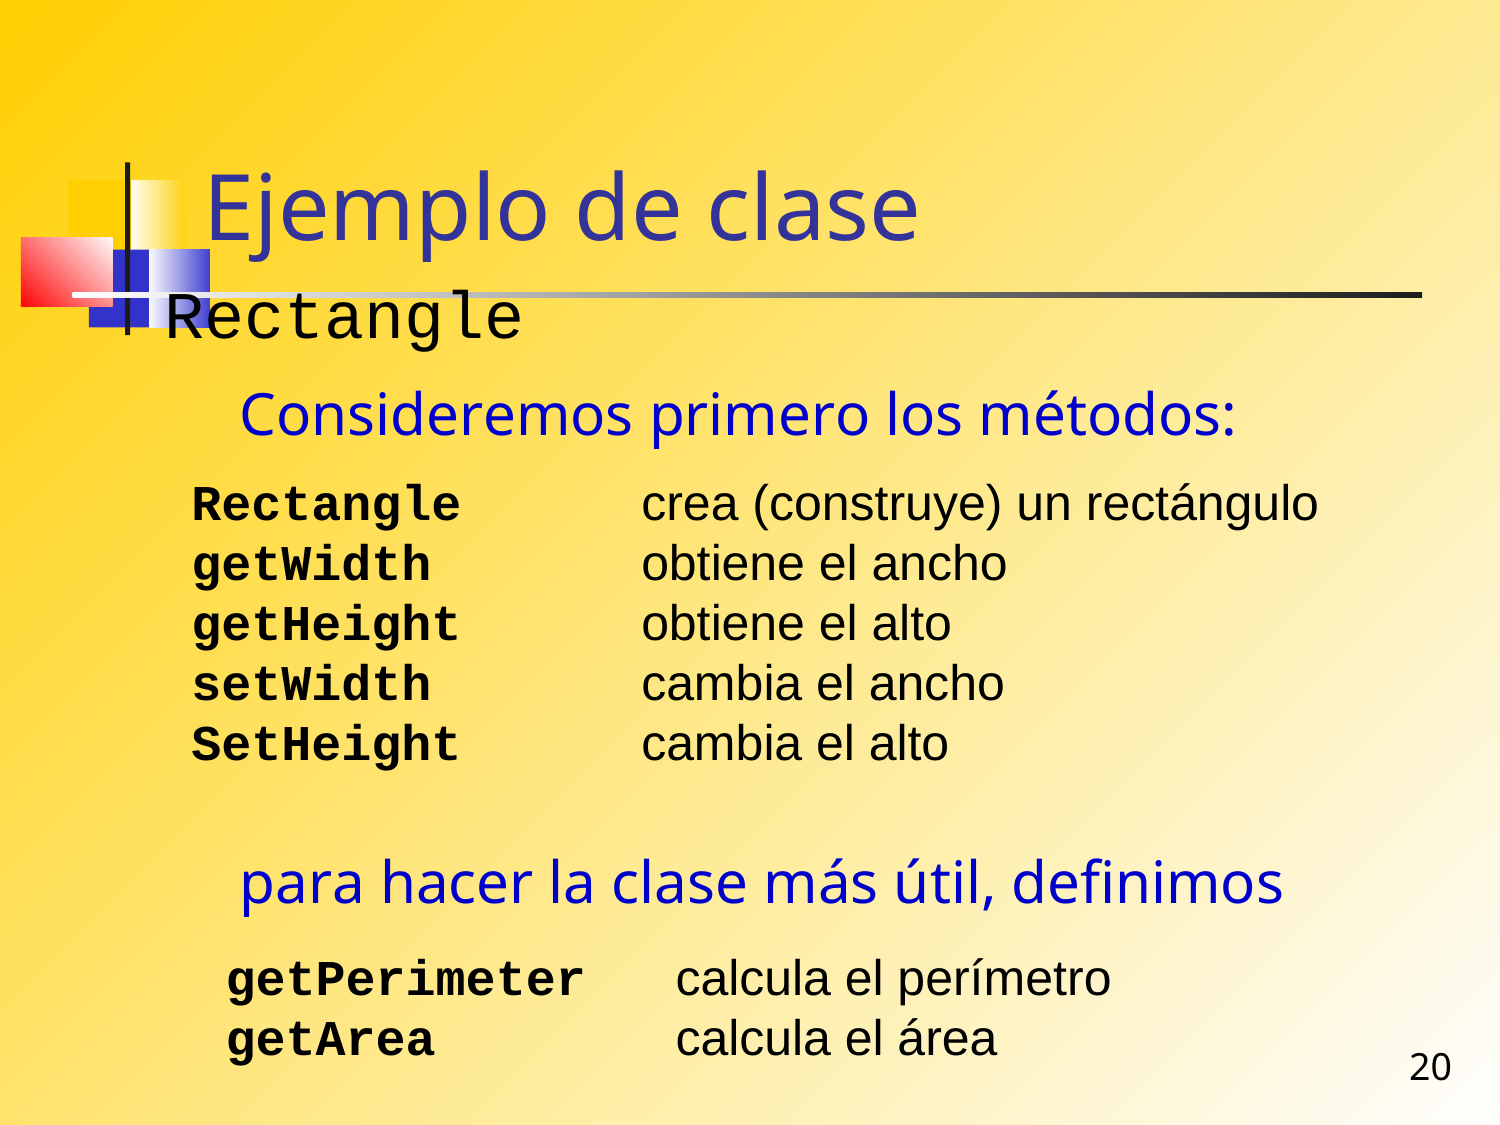

# Ejemplo de clase
Rectangle
Consideremos primero los métodos:
para hacer la clase más útil, definimos
Rectangle		crea (construye) un rectángulo
getWidth		obtiene el ancho
getHeight	 obtiene el alto
setWidth		cambia el ancho
SetHeight		cambia el alto
getPerimeter	calcula el perímetro
getArea		calcula el área
20